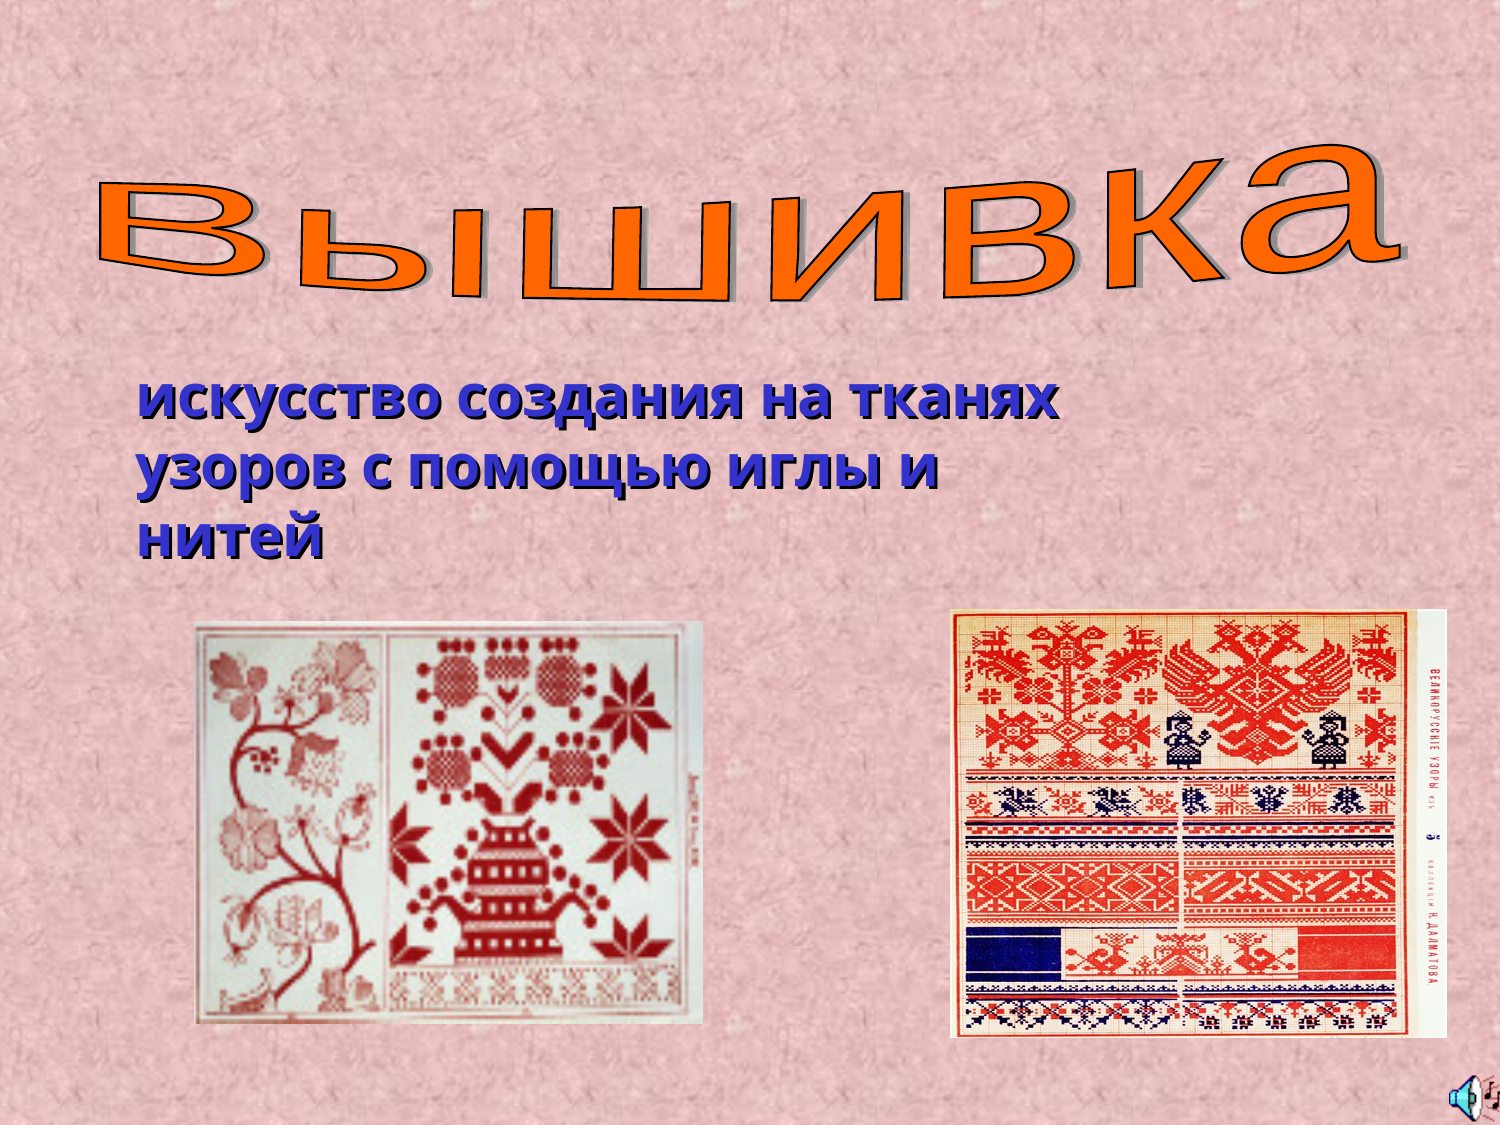

Вышивка
искусство создания на тканях узоров с помощью иглы и нитей